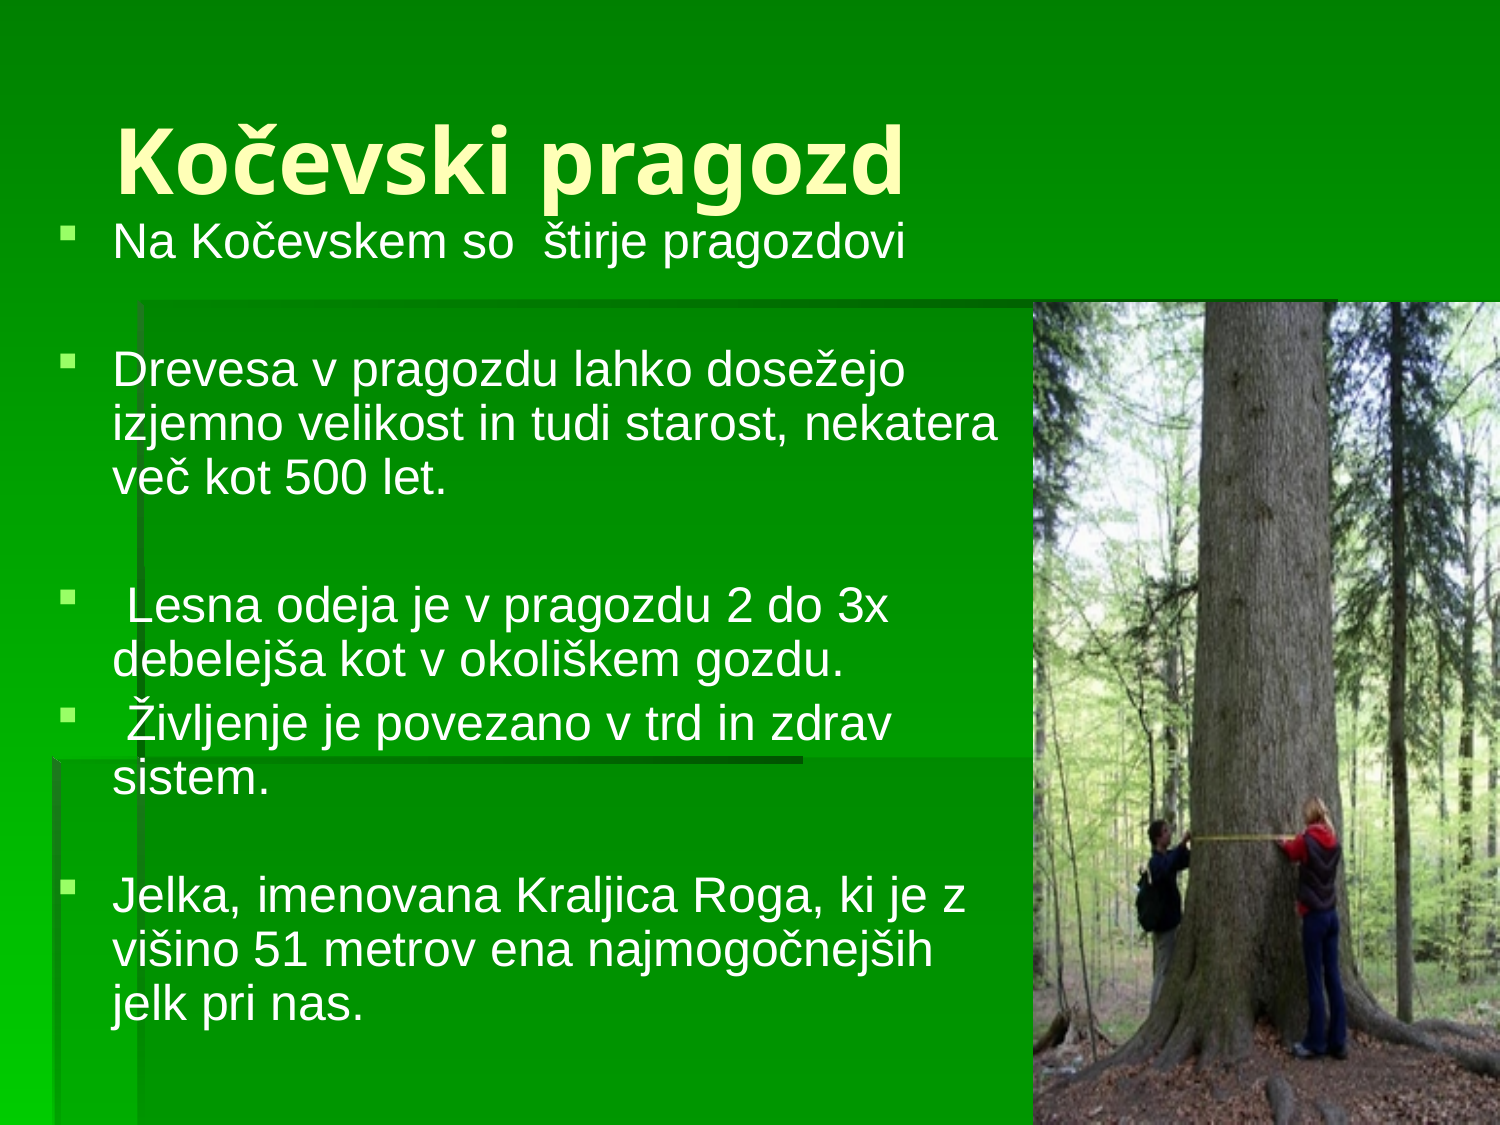

# Kočevski pragozd
Na Kočevskem so štirje pragozdovi
Drevesa v pragozdu lahko dosežejo izjemno velikost in tudi starost, nekatera več kot 500 let.
 Lesna odeja je v pragozdu 2 do 3x debelejša kot v okoliškem gozdu.
 Življenje je povezano v trd in zdrav sistem.
Jelka, imenovana Kraljica Roga, ki je z višino 51 metrov ena najmogočnejših jelk pri nas.